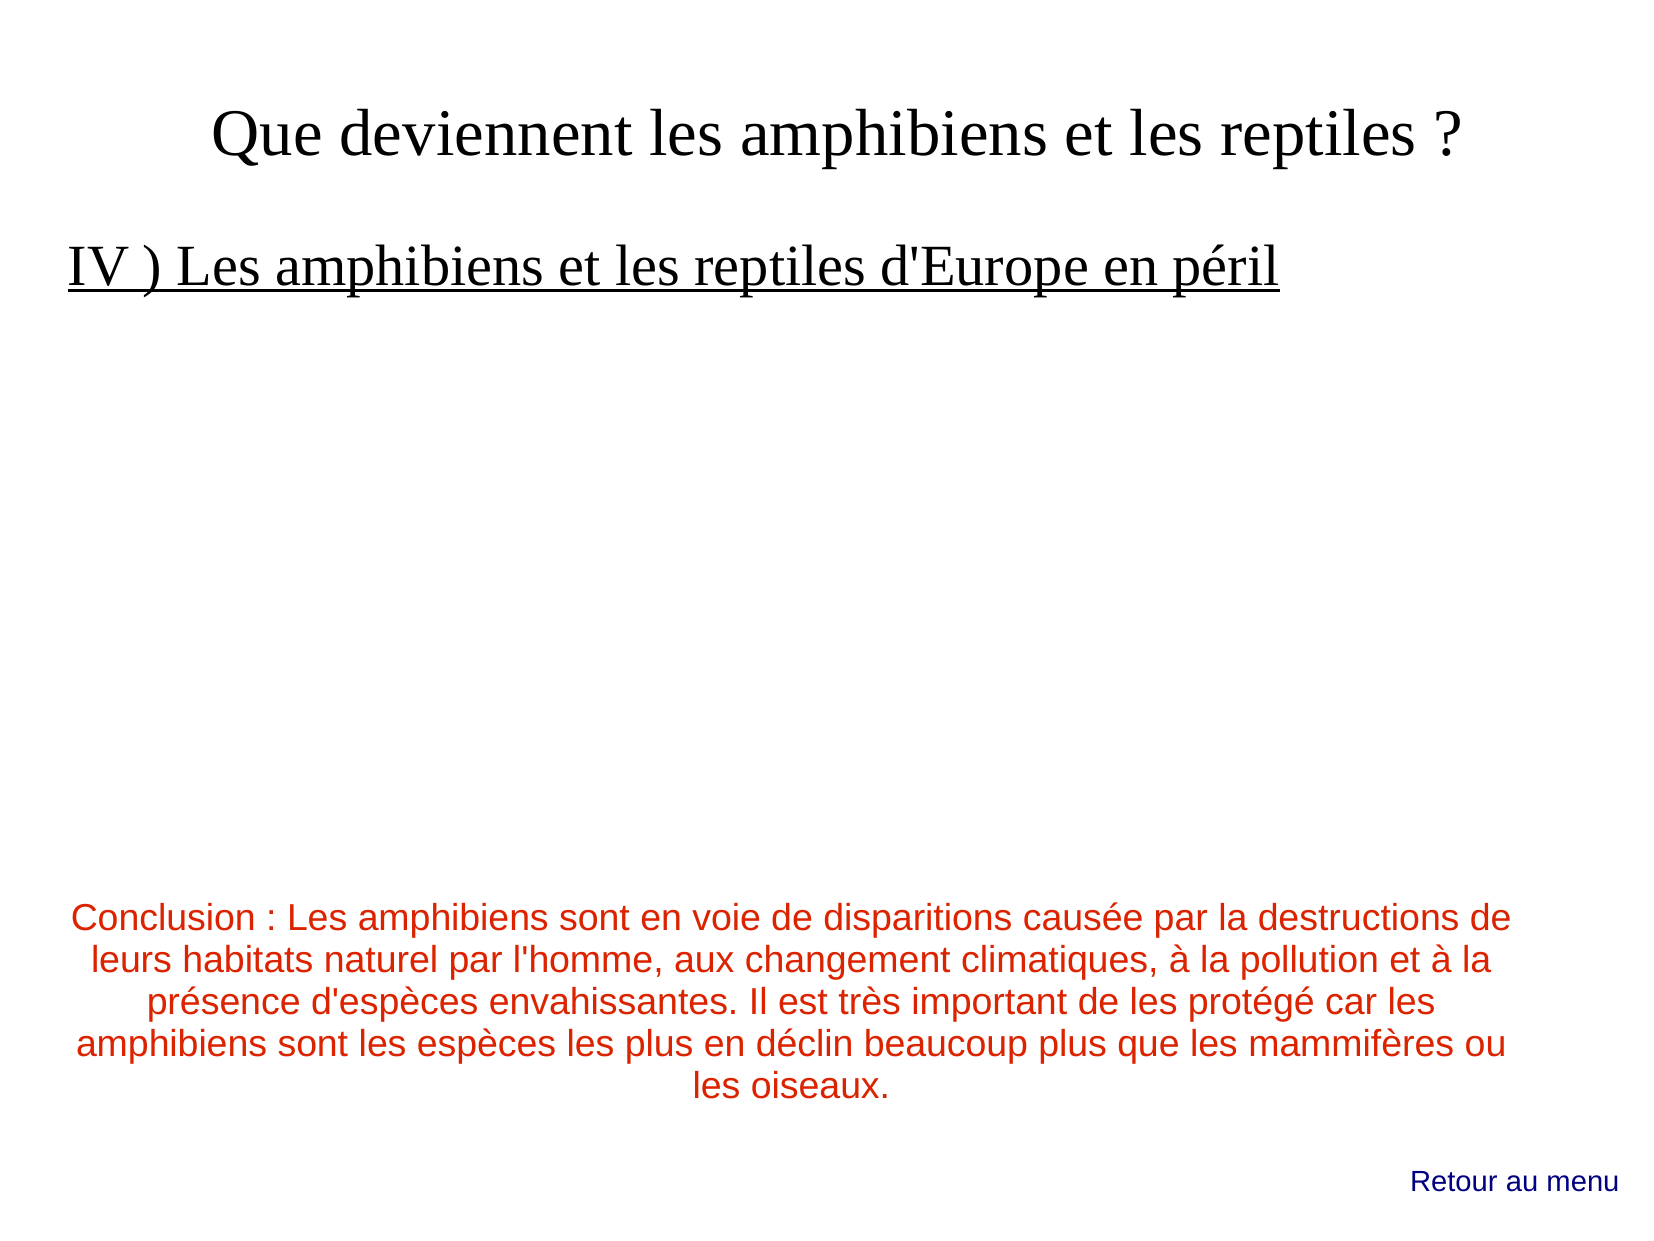

# Que deviennent les amphibiens et les reptiles ?
IV ) Les amphibiens et les reptiles d'Europe en péril
Un cinquième des reptiles d’Europe et près d’un quart de ses amphibiens sont menacés, telle est la conclusion de nouvelles études réalisées à la demande de la Commission européenne par l'UICN (Union internationale pour la conservation de la nature).
Plus de la moitié des amphibiens (59%) et 42% des reptiles d’Europe sont en déclin, ce qui signifie que les amphibiens et les reptiles sont même plus menacés que les mammifères et les oiseaux d’Europe. Pour 23% des amphibiens et 21%des reptiles, la situation est si grave qu’ils sont classés comme espèces menacées sur la liste rouge européenne.
La pression exercée sur ces espèces en déclin est essentiellement causée par la destruction de leurs habitats naturels par l’homme, associée aux changements climatiques, à la pollution et à la présence d’espèces envahissantes.
Conclusion : Les amphibiens sont en voie de disparitions causée par la destructions de leurs habitats naturel par l'homme, aux changement climatiques, à la pollution et à la présence d'espèces envahissantes. Il est très important de les protégé car les amphibiens sont les espèces les plus en déclin beaucoup plus que les mammifères ou les oiseaux.
Retour au menu